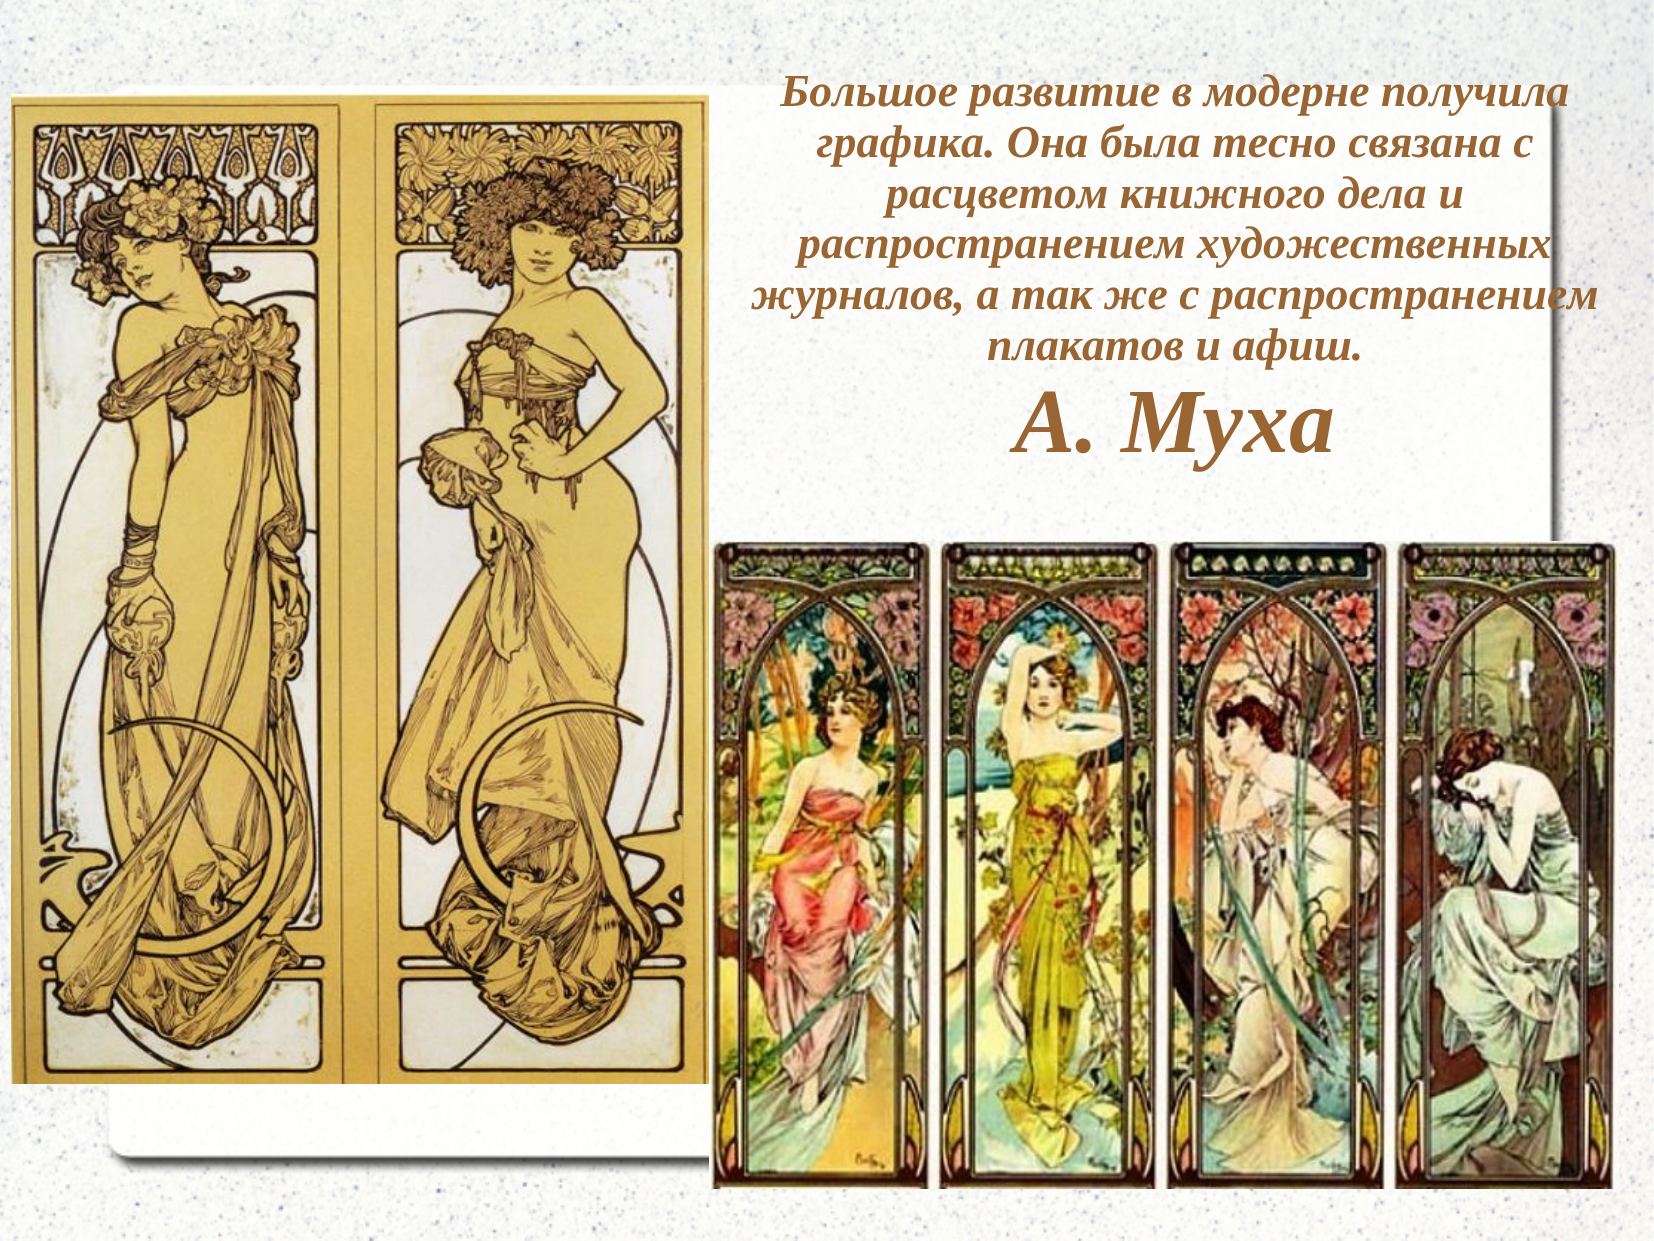

# Большое развитие в модерне получила графика. Она была тесно связана с расцветом книжного дела и распространением художественных журналов, а так же с распространением плакатов и афиш. А. Муха